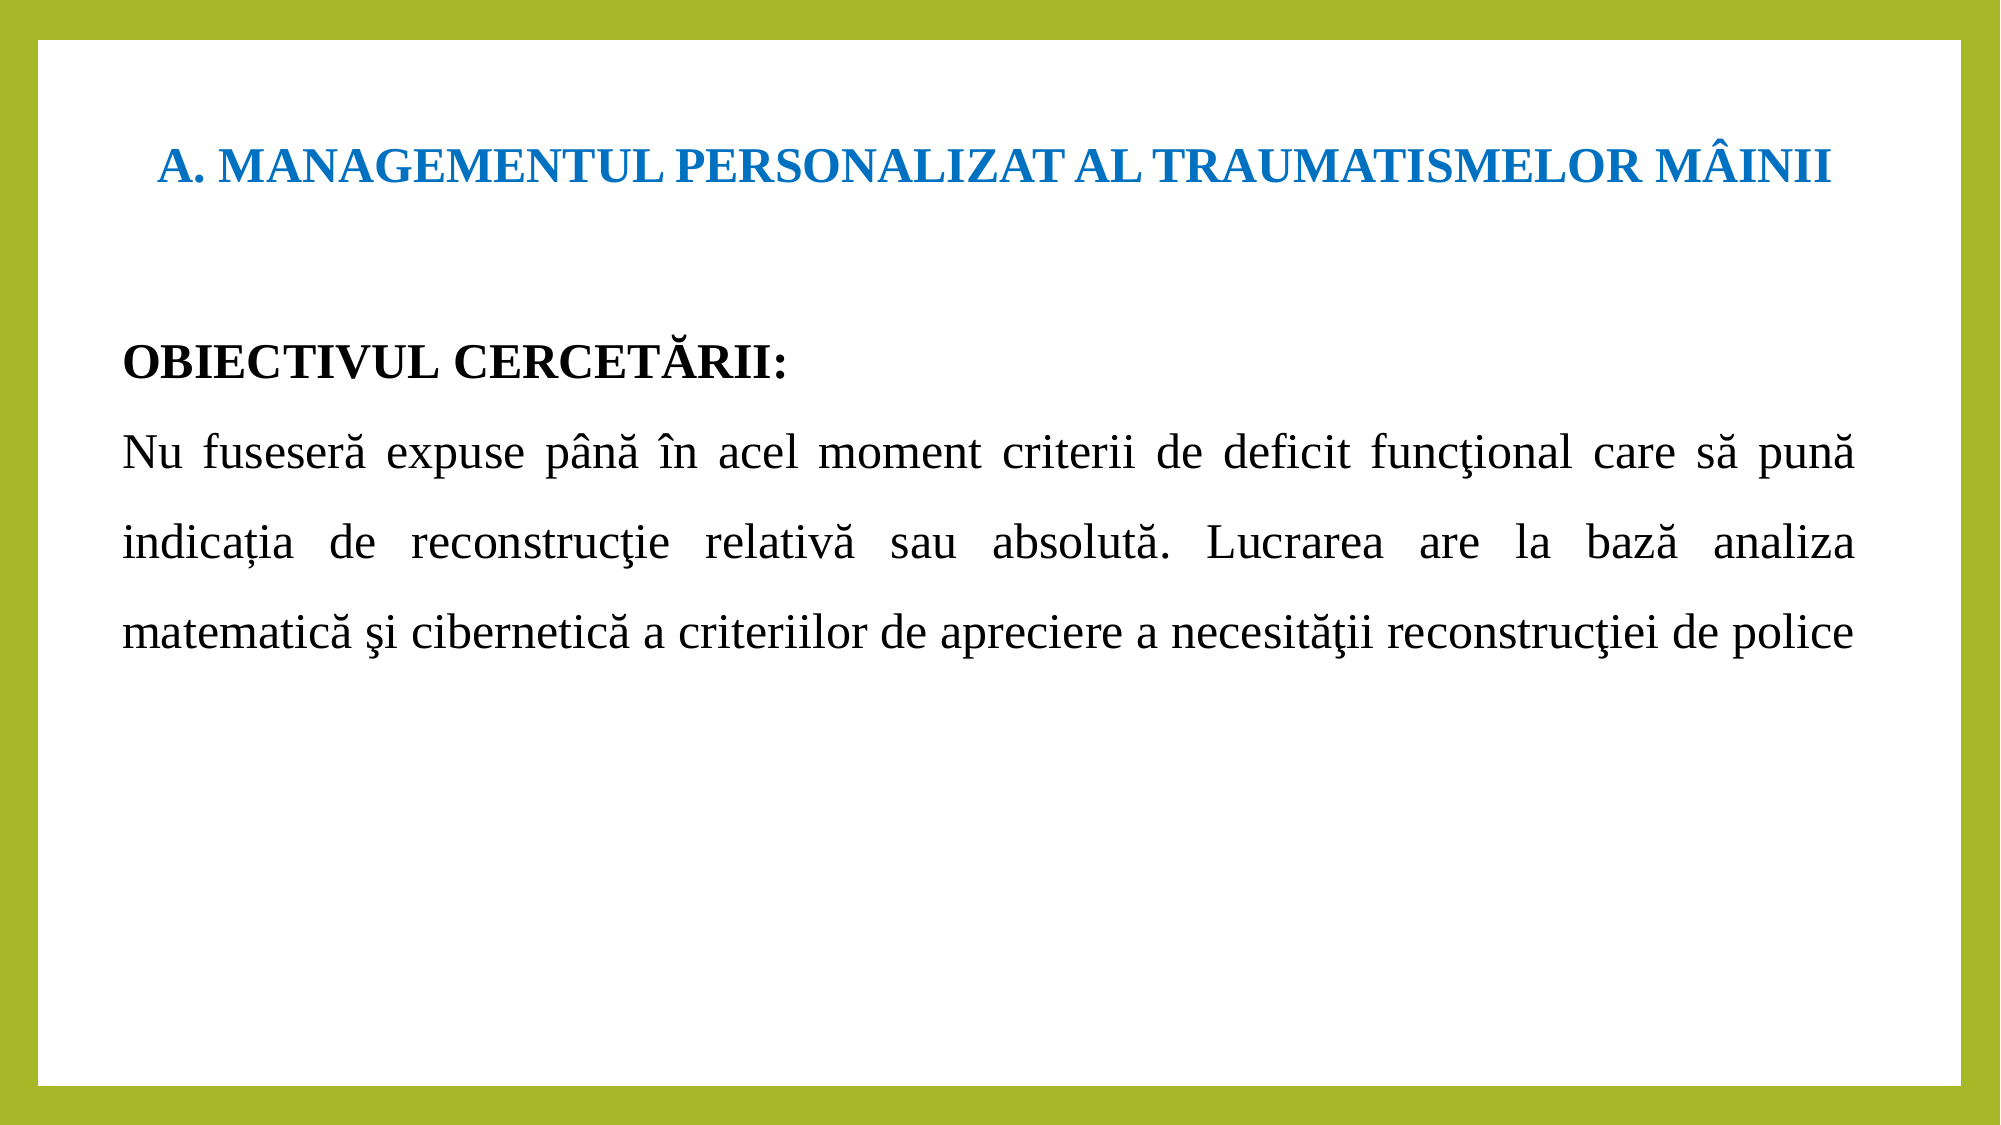

# A. MANAGEMENTUL PERSONALIZAT AL TRAUMATISMELOR MÂINII
OBIECTIVUL CERCETĂRII:
Nu fuseseră expuse până în acel moment criterii de deficit funcţional care să pună indicația de reconstrucţie relativă sau absolută. Lucrarea are la bază analiza matematică şi cibernetică a criteriilor de apreciere a necesităţii reconstrucţiei de police